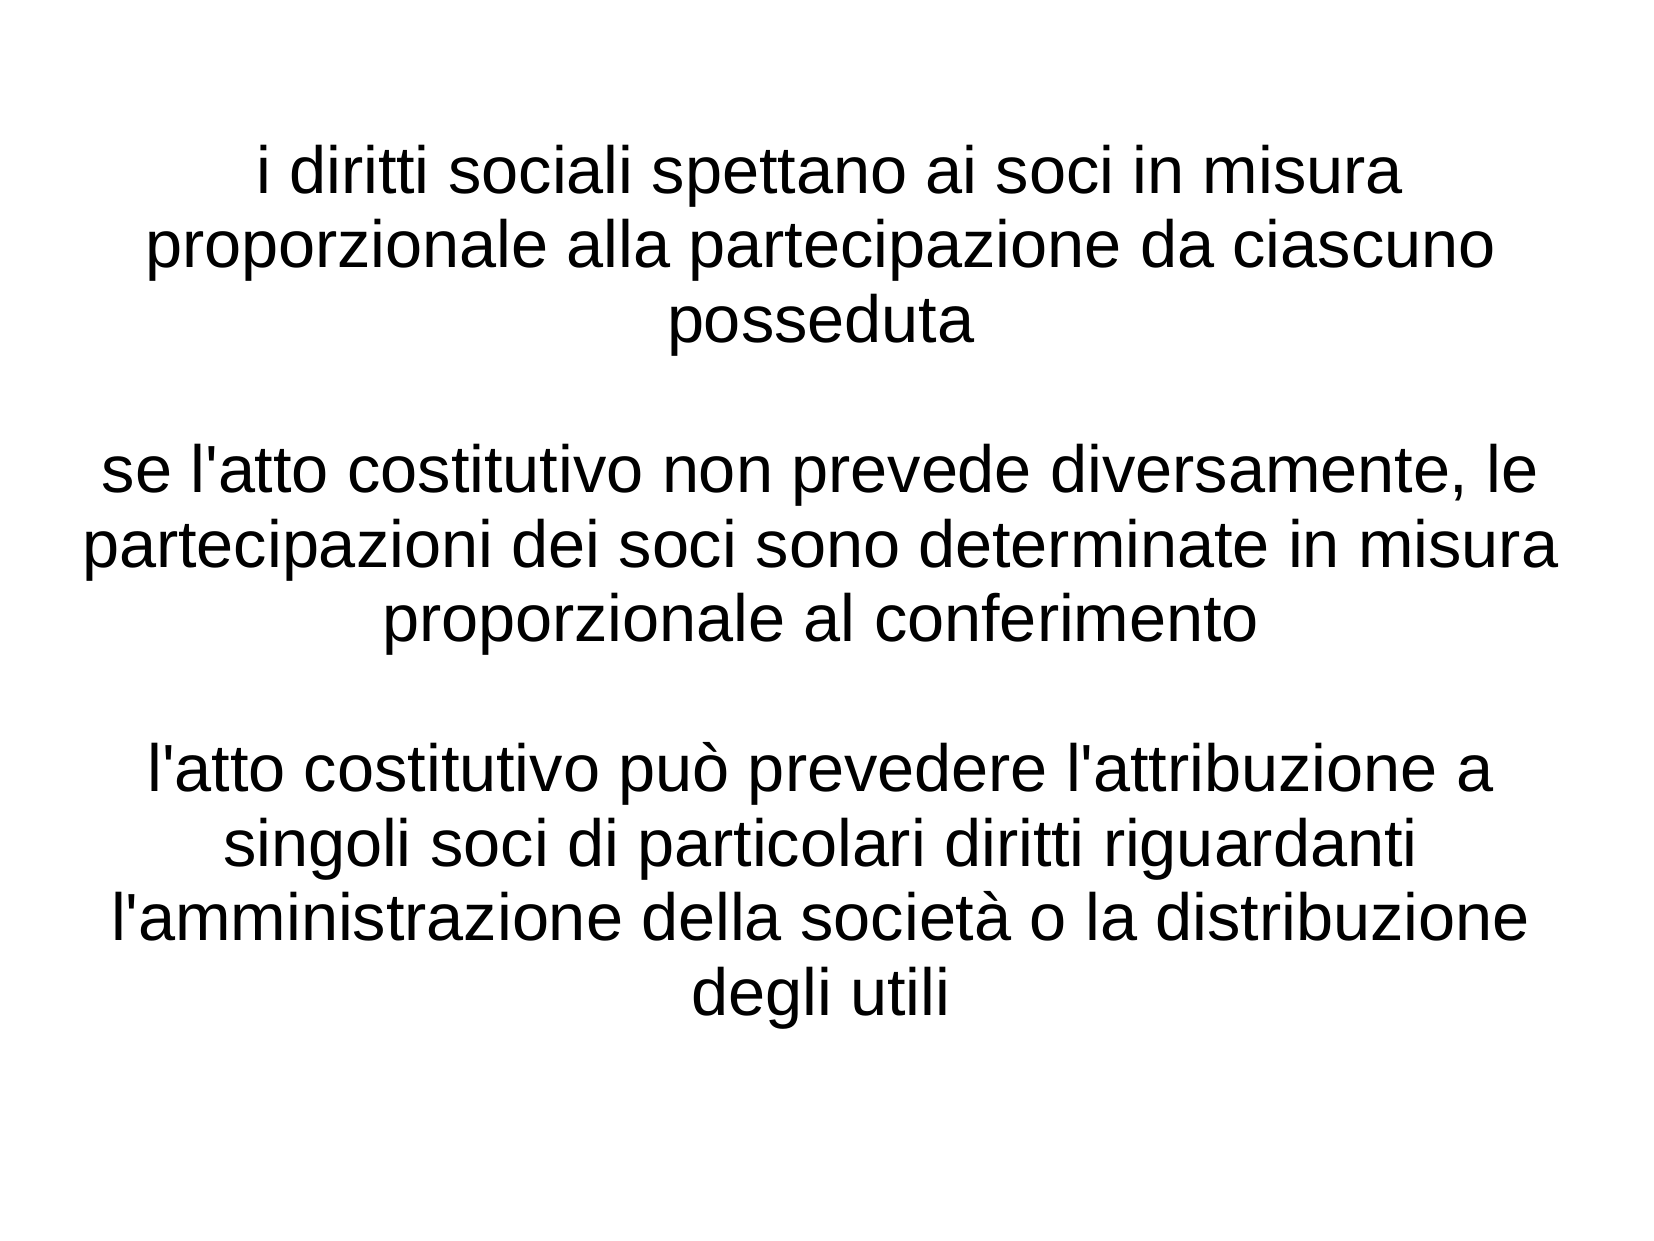

# i diritti sociali spettano ai soci in misura proporzionale alla partecipazione da ciascuno posseduta
se l'atto costitutivo non prevede diversamente, le partecipazioni dei soci sono determinate in misura proporzionale al conferimento
l'atto costitutivo può prevedere l'attribuzione a singoli soci di particolari diritti riguardanti l'amministrazione della società o la distribuzione degli utili